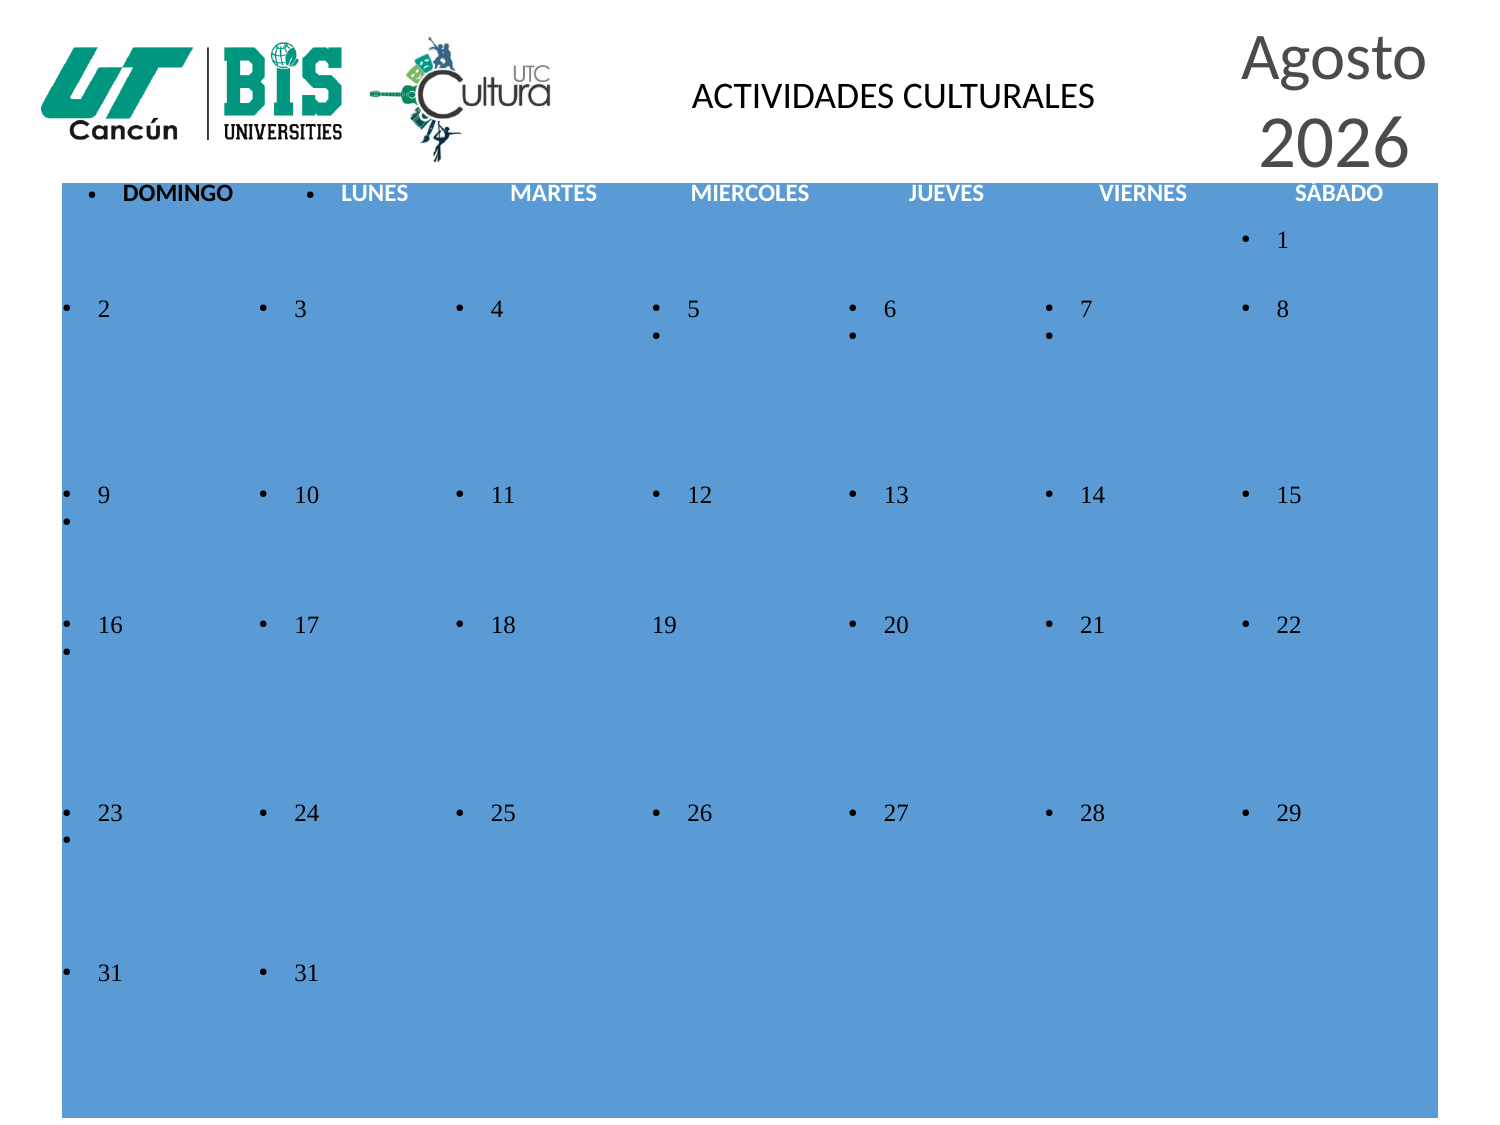

# Agosto 2026
ACTIVIDADES CULTURALES
| DOMINGO | LUNES | MARTES | MIERCOLES | JUEVES | VIERNES | SÁBADO |
| --- | --- | --- | --- | --- | --- | --- |
| | | | | | | 1 |
| 2 | 3 | 4 | 5 | 6 | 7 | 8 |
| 9 | 10 | 11 | 12 | 13 | 14 | 15 |
| 16 | 17 | 18 | 19 | 20 | 21 | 22 |
| 23 | 24 | 25 | 26 | 27 | 28 | 29 |
| 31 | 31 | | | | | |